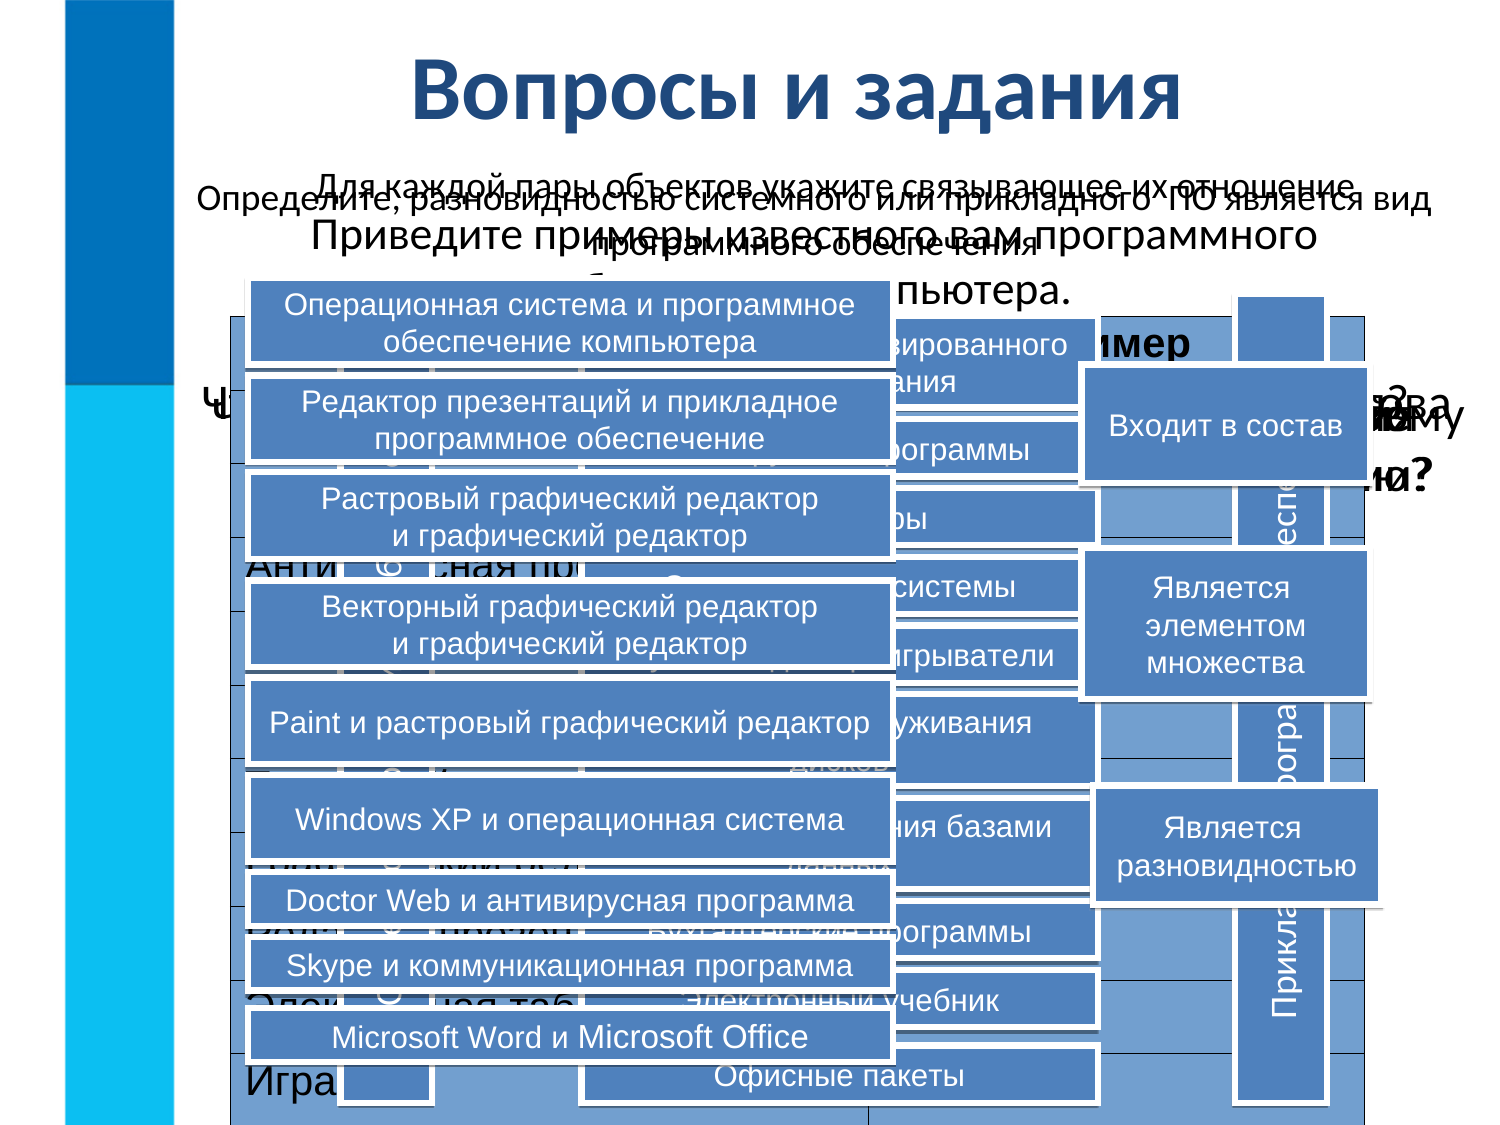

Вопросы и задания
Для каждой пары объектов укажите связывающее их отношение
Определите, разновидностью системного или прикладного ПО является вид программного обеспечения
Приведите примеры известного вам программного
обеспечения компьютера.
Операционная система и программное
обеспечение компьютера
| Программное обеспечение | Пример |
| --- | --- |
| Операционная система | |
| Архиватор | |
| Антивирусная программа | |
| Коммуникационная программа | |
| Система программирования | |
| Текстовый редактор | |
| Графический редактор | |
| Редактор презентаций | |
| Электронная таблица | |
| Игра | |
Системы автоматизированного
проектирования
Что такое программное обеспечение компьютера? Какова его роль?
Для чего предназначены системы программирования?
Входит в состав
Что общего у разработчиков компьютерных вирусов и компьютерных пиратов?
Назовите разновидности программ прикладного назначения. Кто использует прикладные программы общего назначения?
Какие основные функции выполняет операционная система?
В процессе загрузки компьютера возникло сообщение «Non system disk». С чем это связано?
Какие основные группы программного обеспечения принято выделять по функциональному назначению?
Что такое компьютерный вирус? Как уберечь свой компьютер от поражения компьютерными вирусами?
Какие виды программ можно выделить по их правовому статусу?
Редактор презентаций и прикладное
программное обеспечение
Чем отличается установка ОС от загрузки ОС?
Антивирусные программы
Растровый графический редактор
и графический редактор
Архиваторы
Является
элементом
множества
Операционные системы
Векторный графический редактор
и графический редактор
Мультимедиа проигрыватели
Прикладное программное обеспечение
Системное программное обеспечение
Paint и растровый графический редактор
Программы обслуживания
дисков
Windows XP и операционная система
Является
разновидностью
Системы управления базами
данных
Doctor Web и антивирусная программа
Бухгалтерские программы
Skype и коммуникационная программа
Электронный учебник
Microsoft Word и Microsoft Office
Офисные пакеты